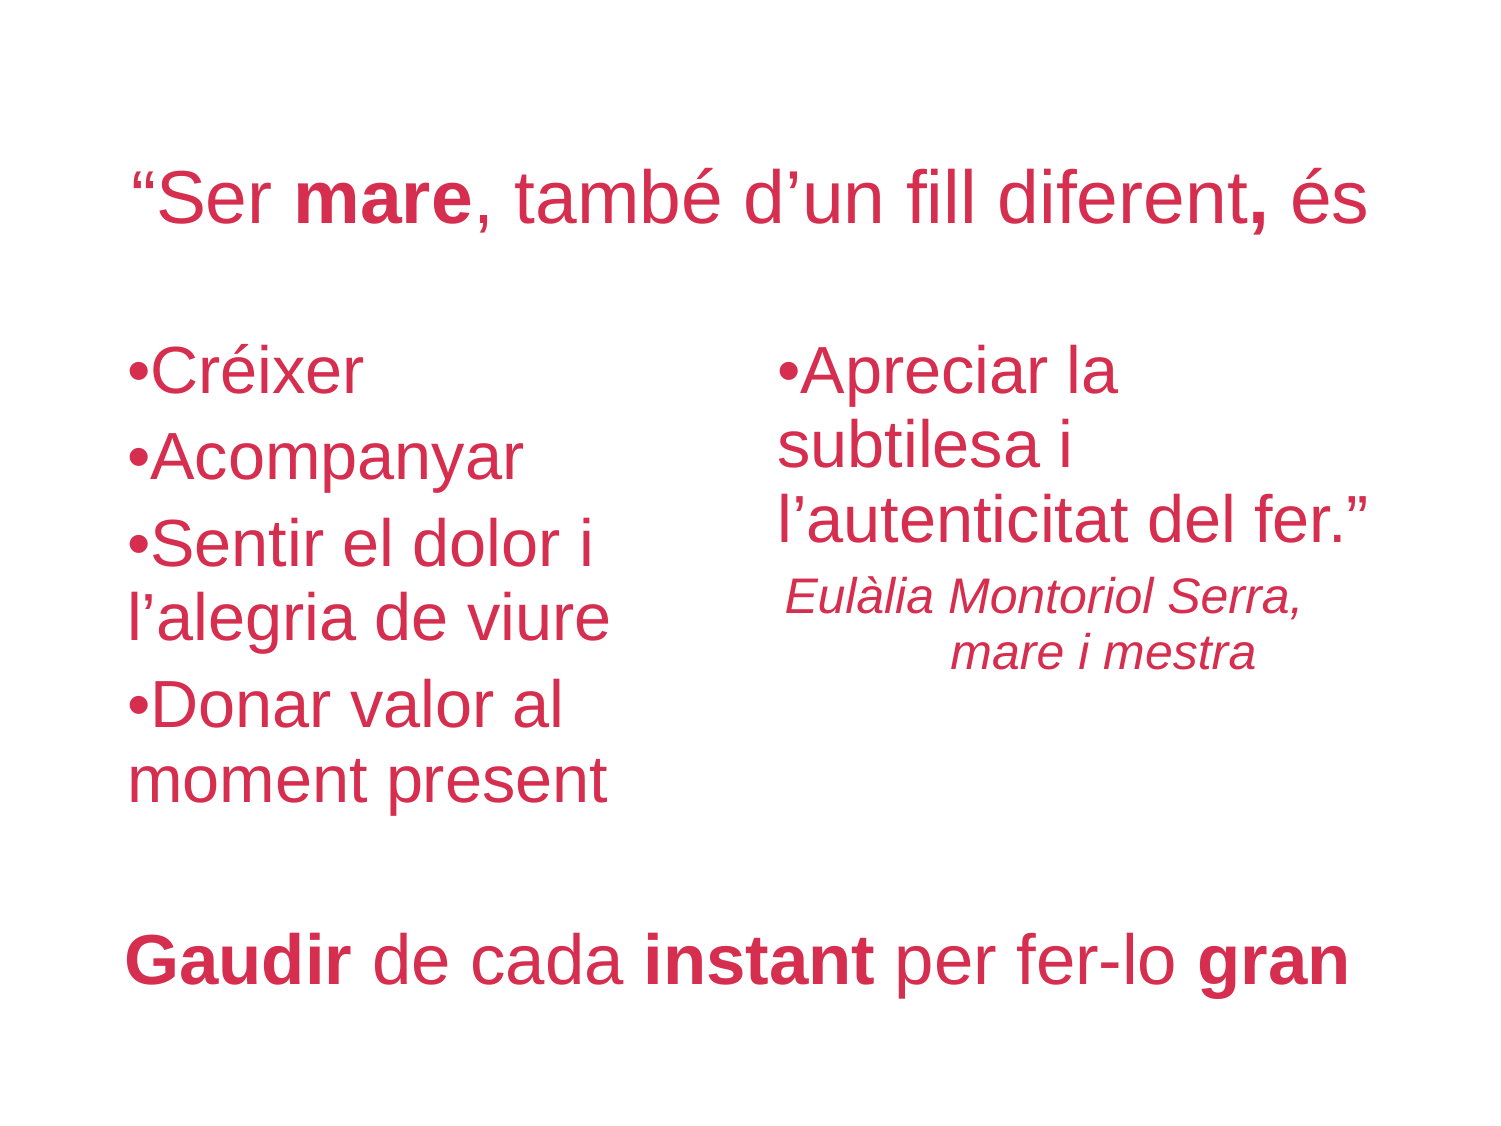

“Ser mare, també d’un fill diferent, és
# Créixer
Acompanyar
Sentir el dolor i l’alegria de viure
Donar valor al moment present
Apreciar la subtilesa i l’autenticitat del fer.”
Eulàlia Montoriol Serra,	mare i mestra
Gaudir de cada instant per fer-lo gran